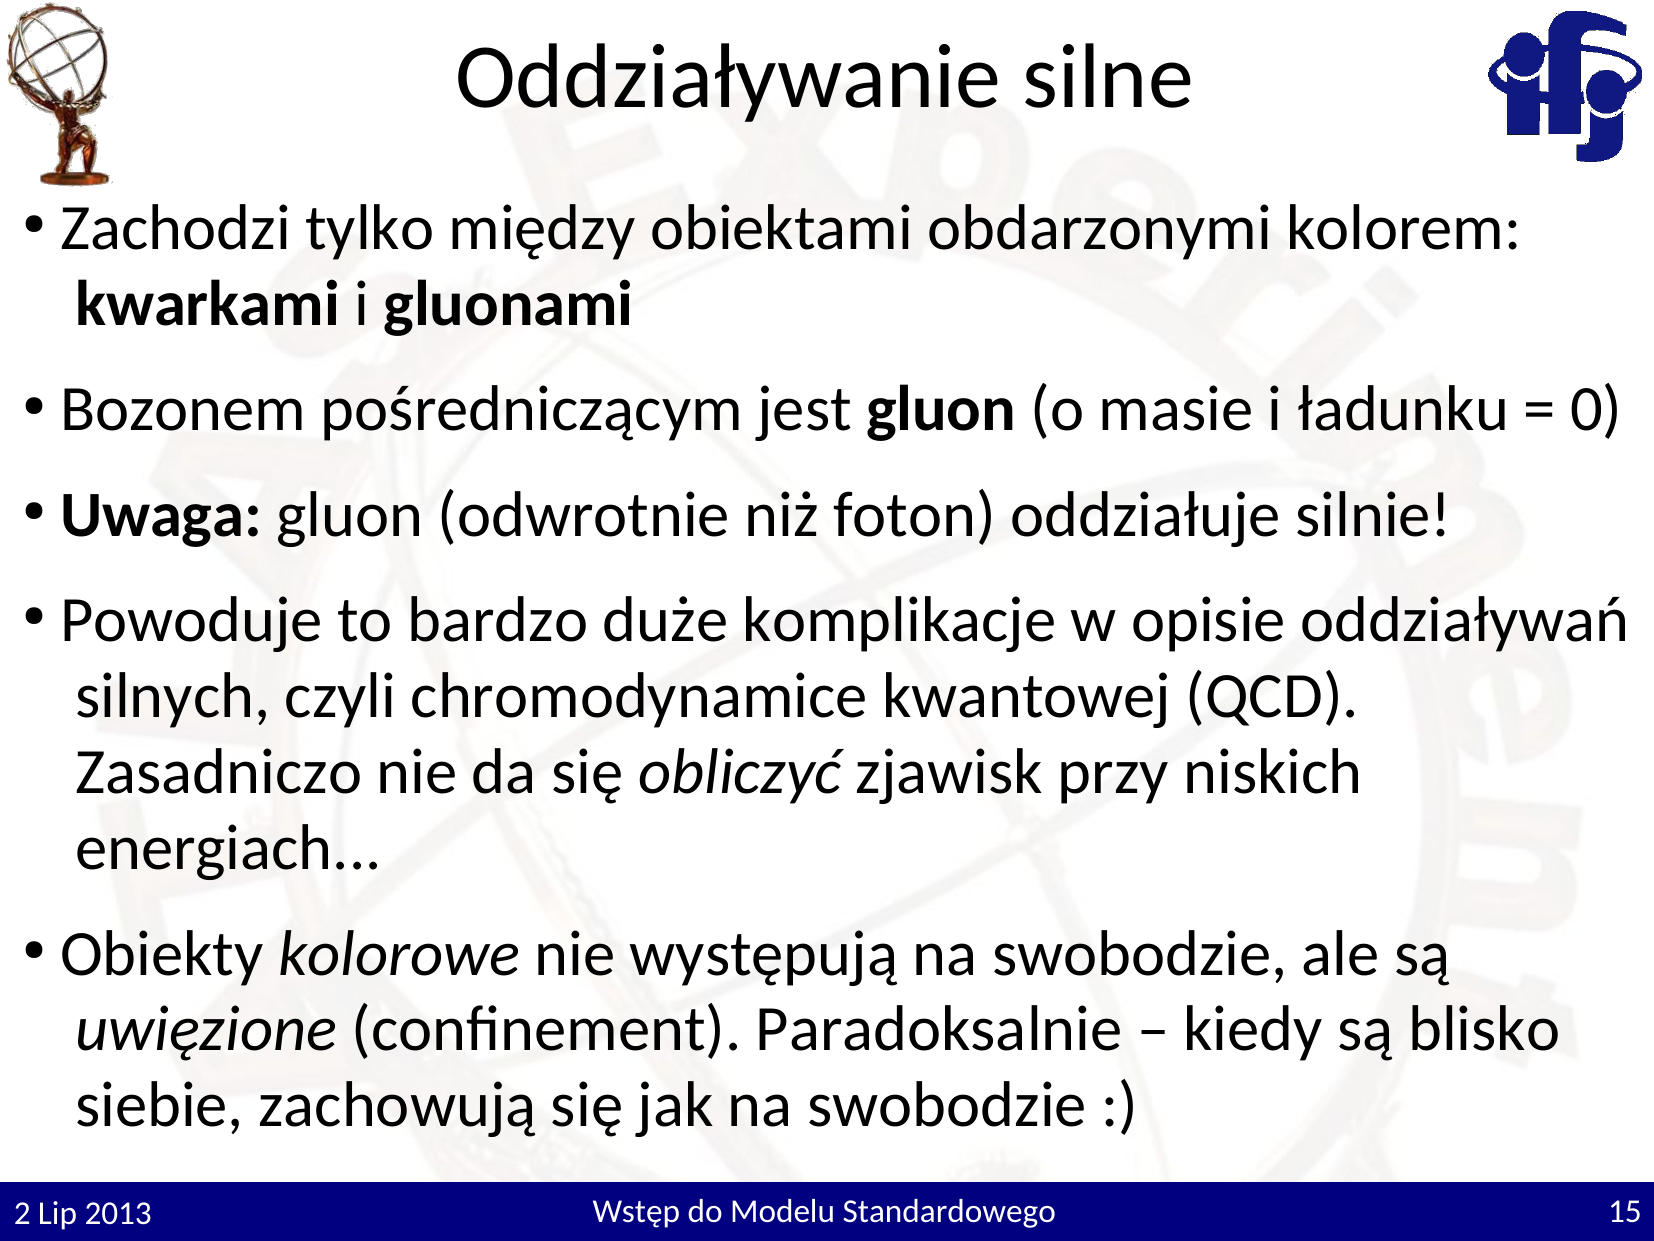

# Oddziaływanie silne
 Zachodzi tylko między obiektami obdarzonymi kolorem: kwarkami i gluonami
 Bozonem pośredniczącym jest gluon (o masie i ładunku = 0)
 Uwaga: gluon (odwrotnie niż foton) oddziałuje silnie!
 Powoduje to bardzo duże komplikacje w opisie oddziaływań silnych, czyli chromodynamice kwantowej (QCD). Zasadniczo nie da się obliczyć zjawisk przy niskich energiach...
 Obiekty kolorowe nie występują na swobodzie, ale są uwięzione (confinement). Paradoksalnie – kiedy są blisko siebie, zachowują się jak na swobodzie :)
Wstęp do Modelu Standardowego
15
2 Lip 2013